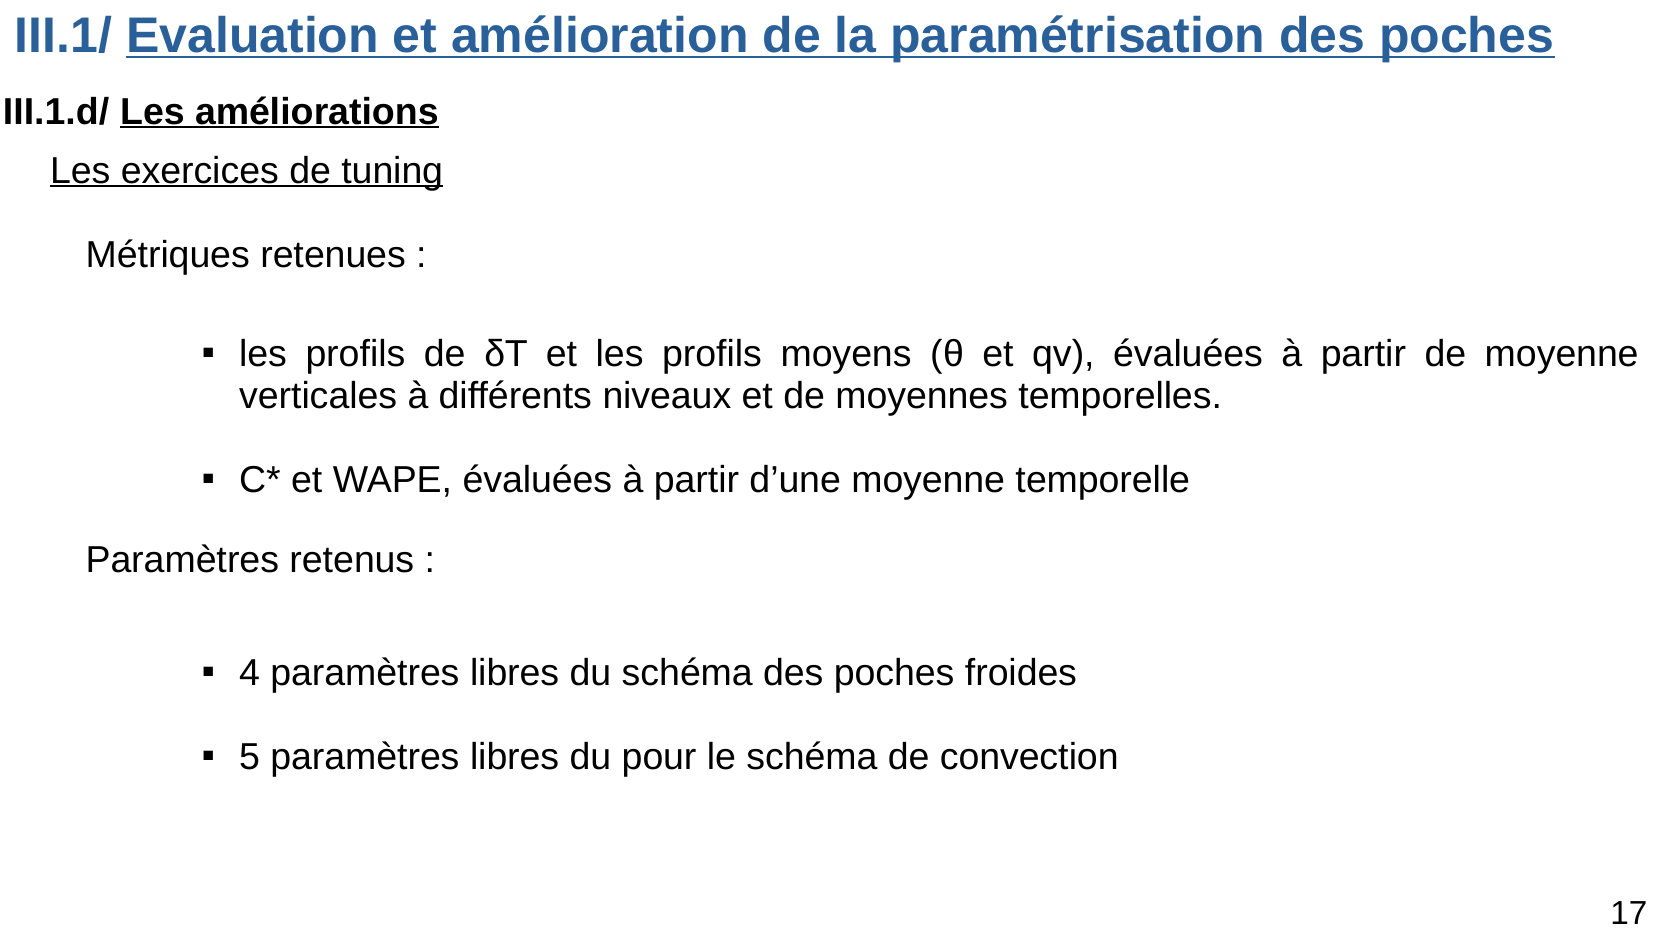

III.1/ Evaluation et amélioration de la paramétrisation des poches
III.1.d/ Les améliorations
Les exercices de tuning
Métriques retenues :
les profils de δT et les profils moyens (θ et qv), évaluées à partir de moyenne verticales à différents niveaux et de moyennes temporelles.
C* et WAPE, évaluées à partir d’une moyenne temporelle
Paramètres retenus :
4 paramètres libres du schéma des poches froides
5 paramètres libres du pour le schéma de convection
17